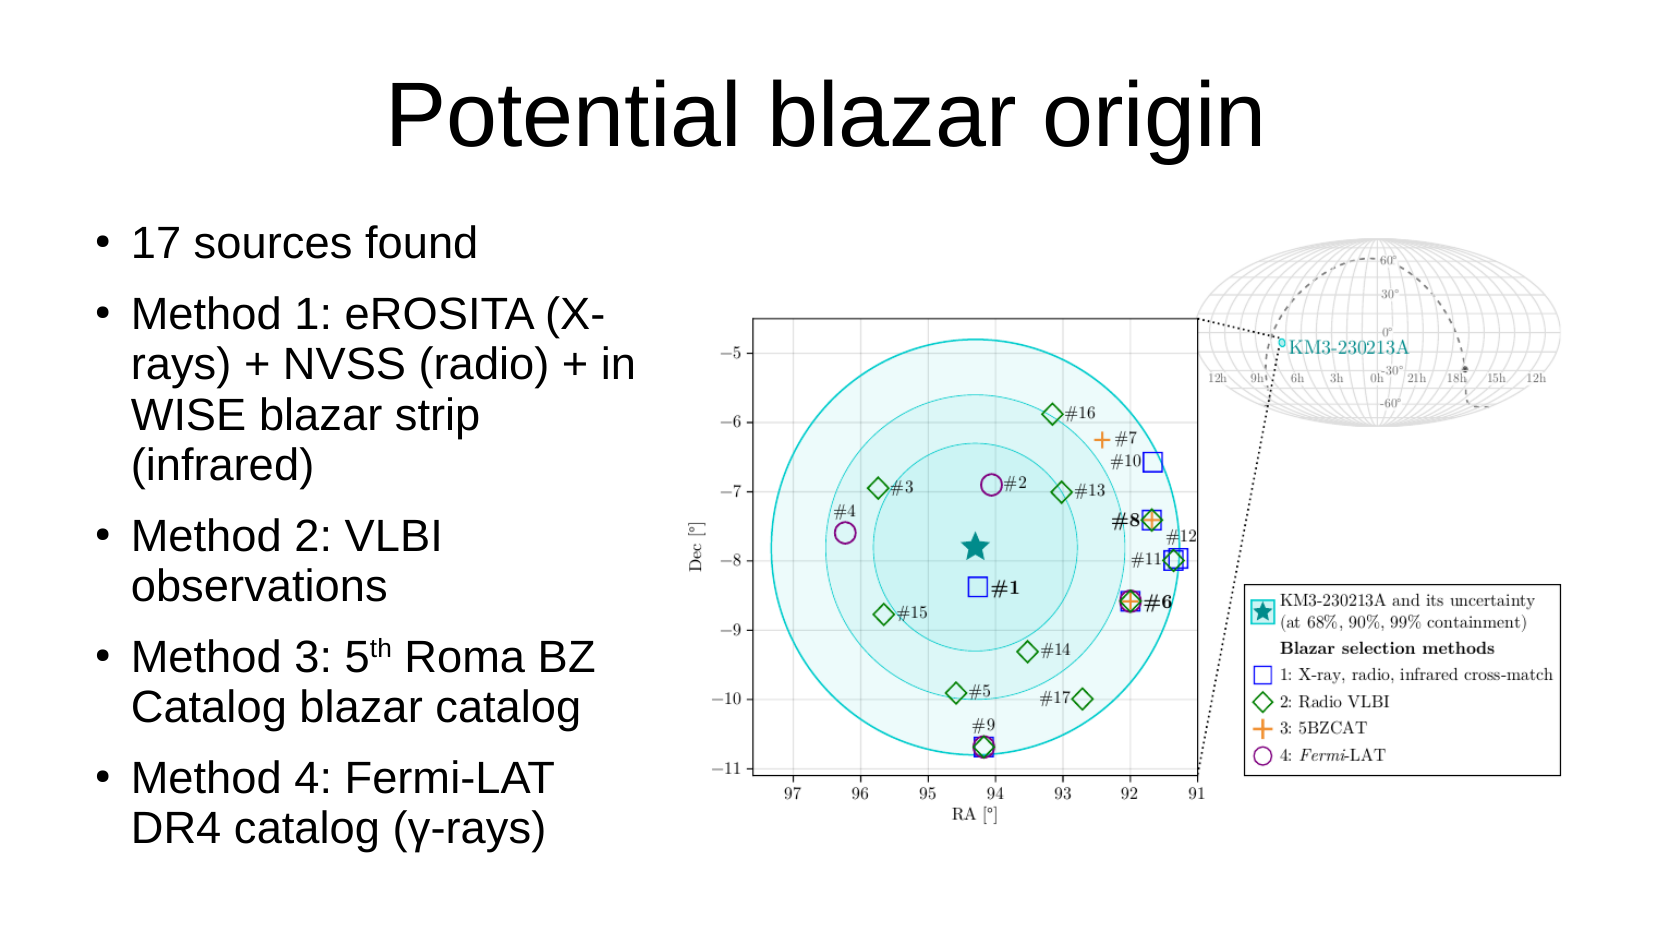

# Potential blazar origin
17 sources found
Method 1: eROSITA (X-rays) + NVSS (radio) + in WISE blazar strip (infrared)
Method 2: VLBI observations
Method 3: 5th Roma BZ Catalog blazar catalog
Method 4: Fermi-LAT DR4 catalog (γ-rays)